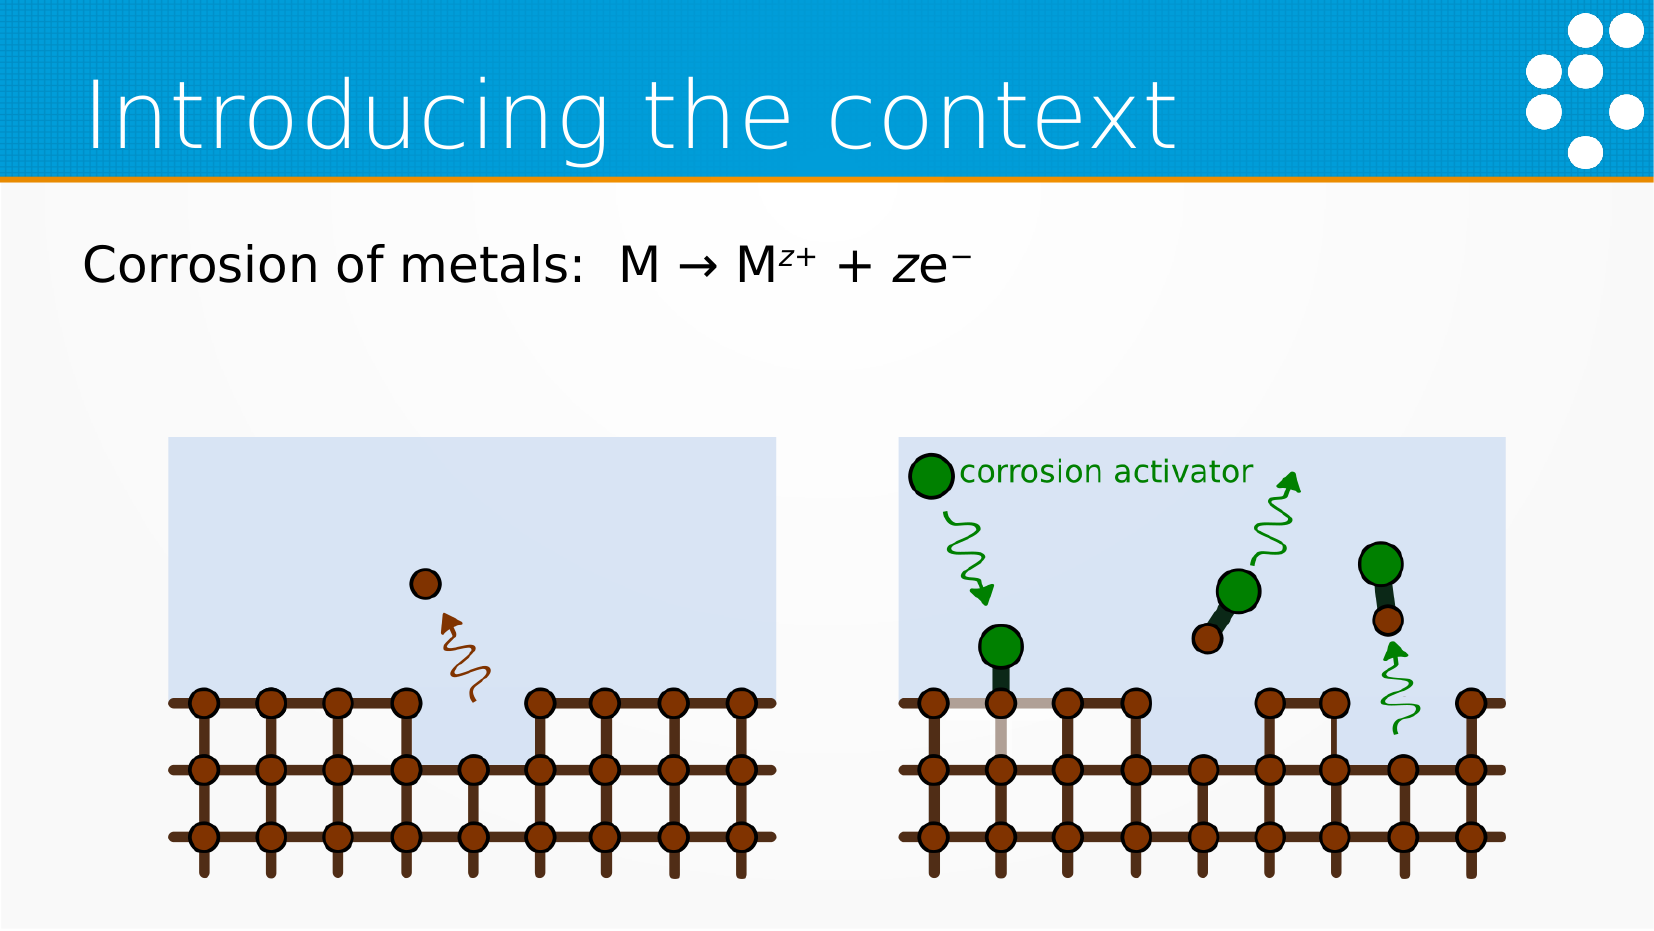

# Introducing the context
Corrosion of metals: M → Mz+ + ze−